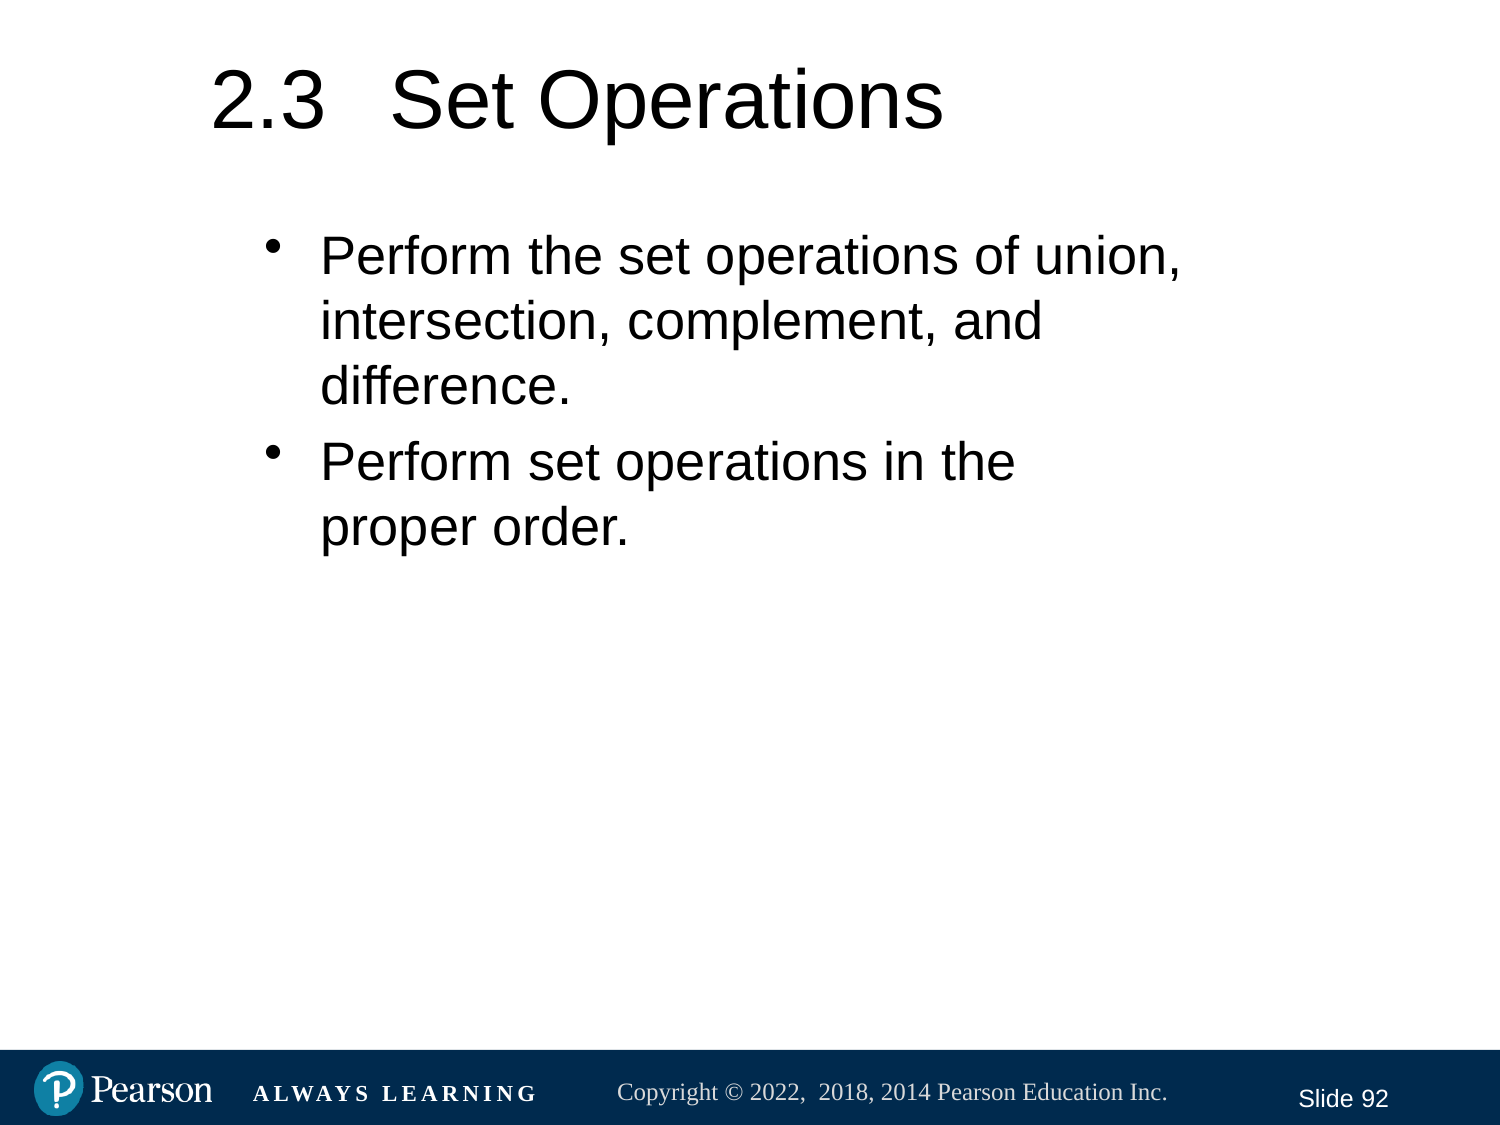

2.3
# Set Operations
Perform the set operations of union, intersection, complement, and difference.
Perform set operations in the proper order.